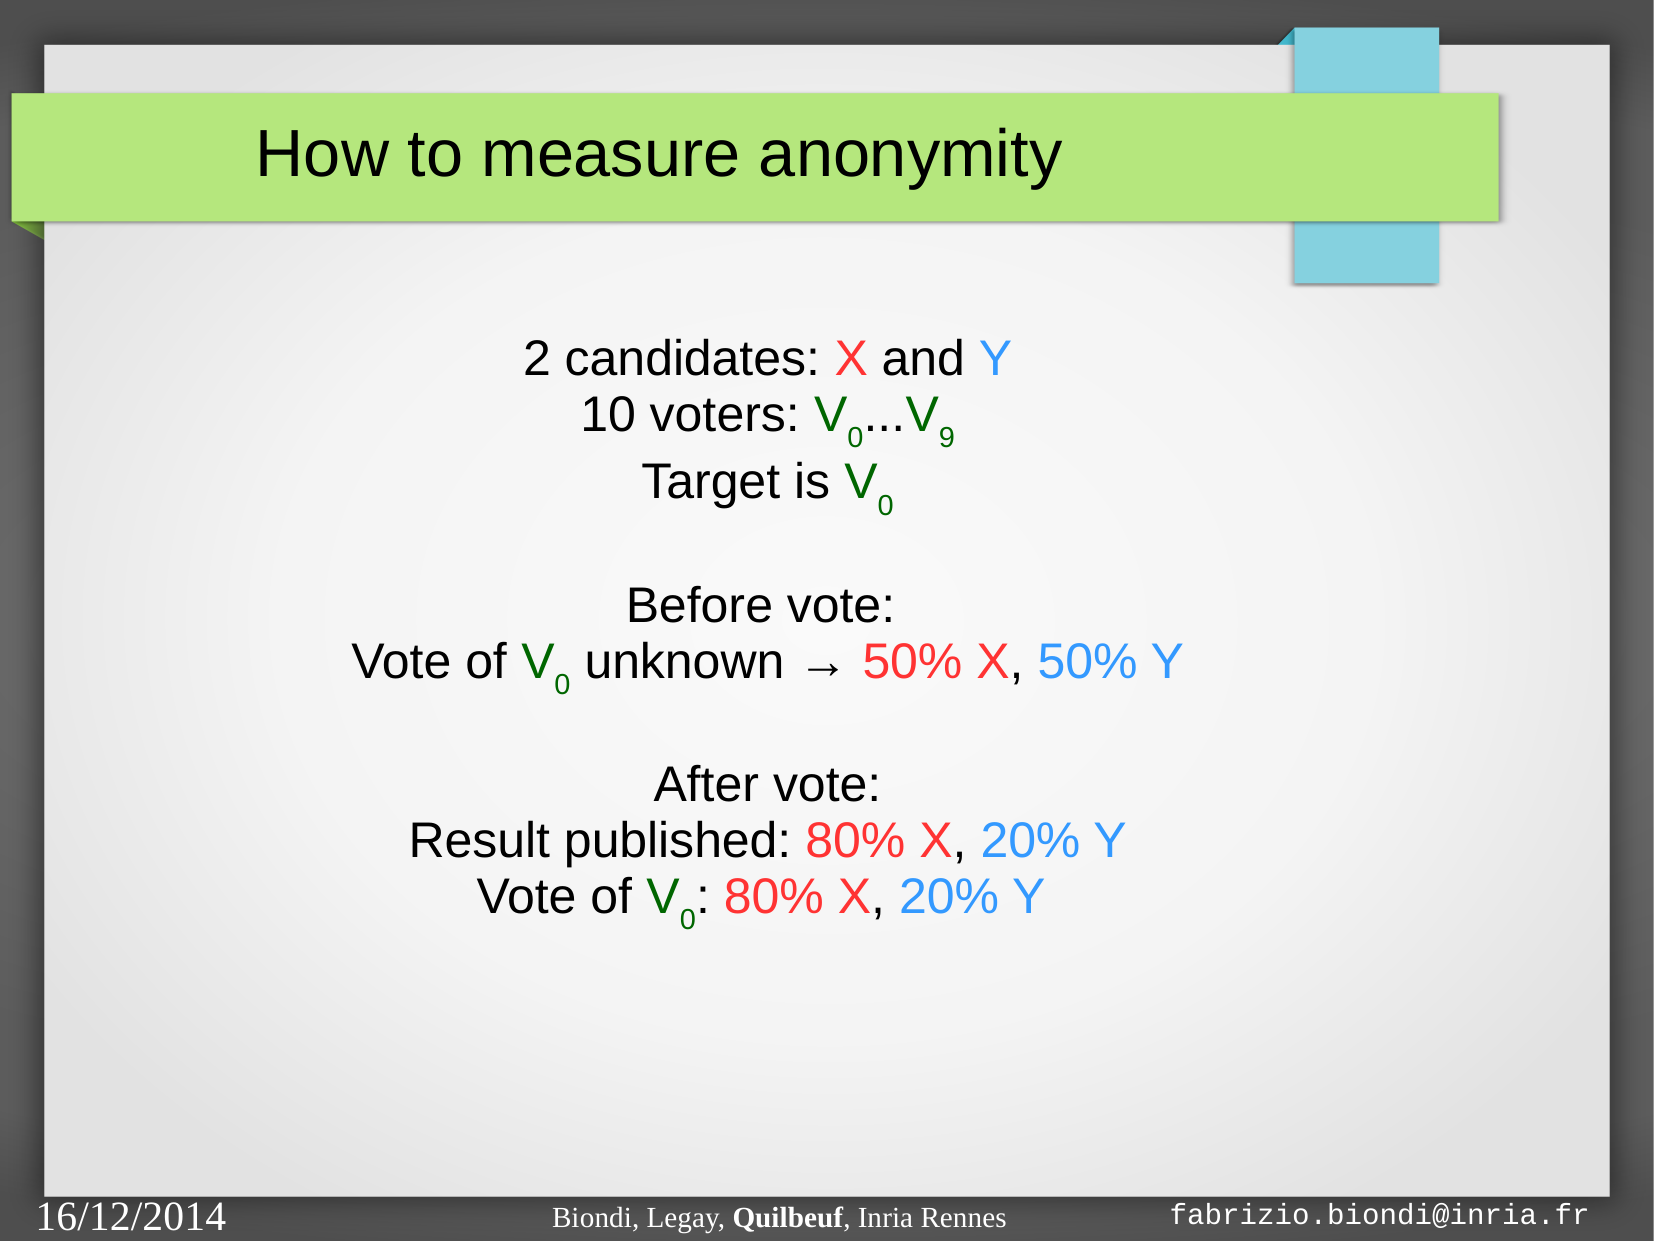

# How to measure anonymity
2 candidates: X and Y
10 voters: V0...V9
Target is V0
Before vote:
Vote of V0 unknown → 50% X, 50% Y
After vote:
Result published: 80% X, 20% Y
Vote of V0: 80% X, 20% Y
18/04/2014
Fabrizio Biondi, INRIA Rennes